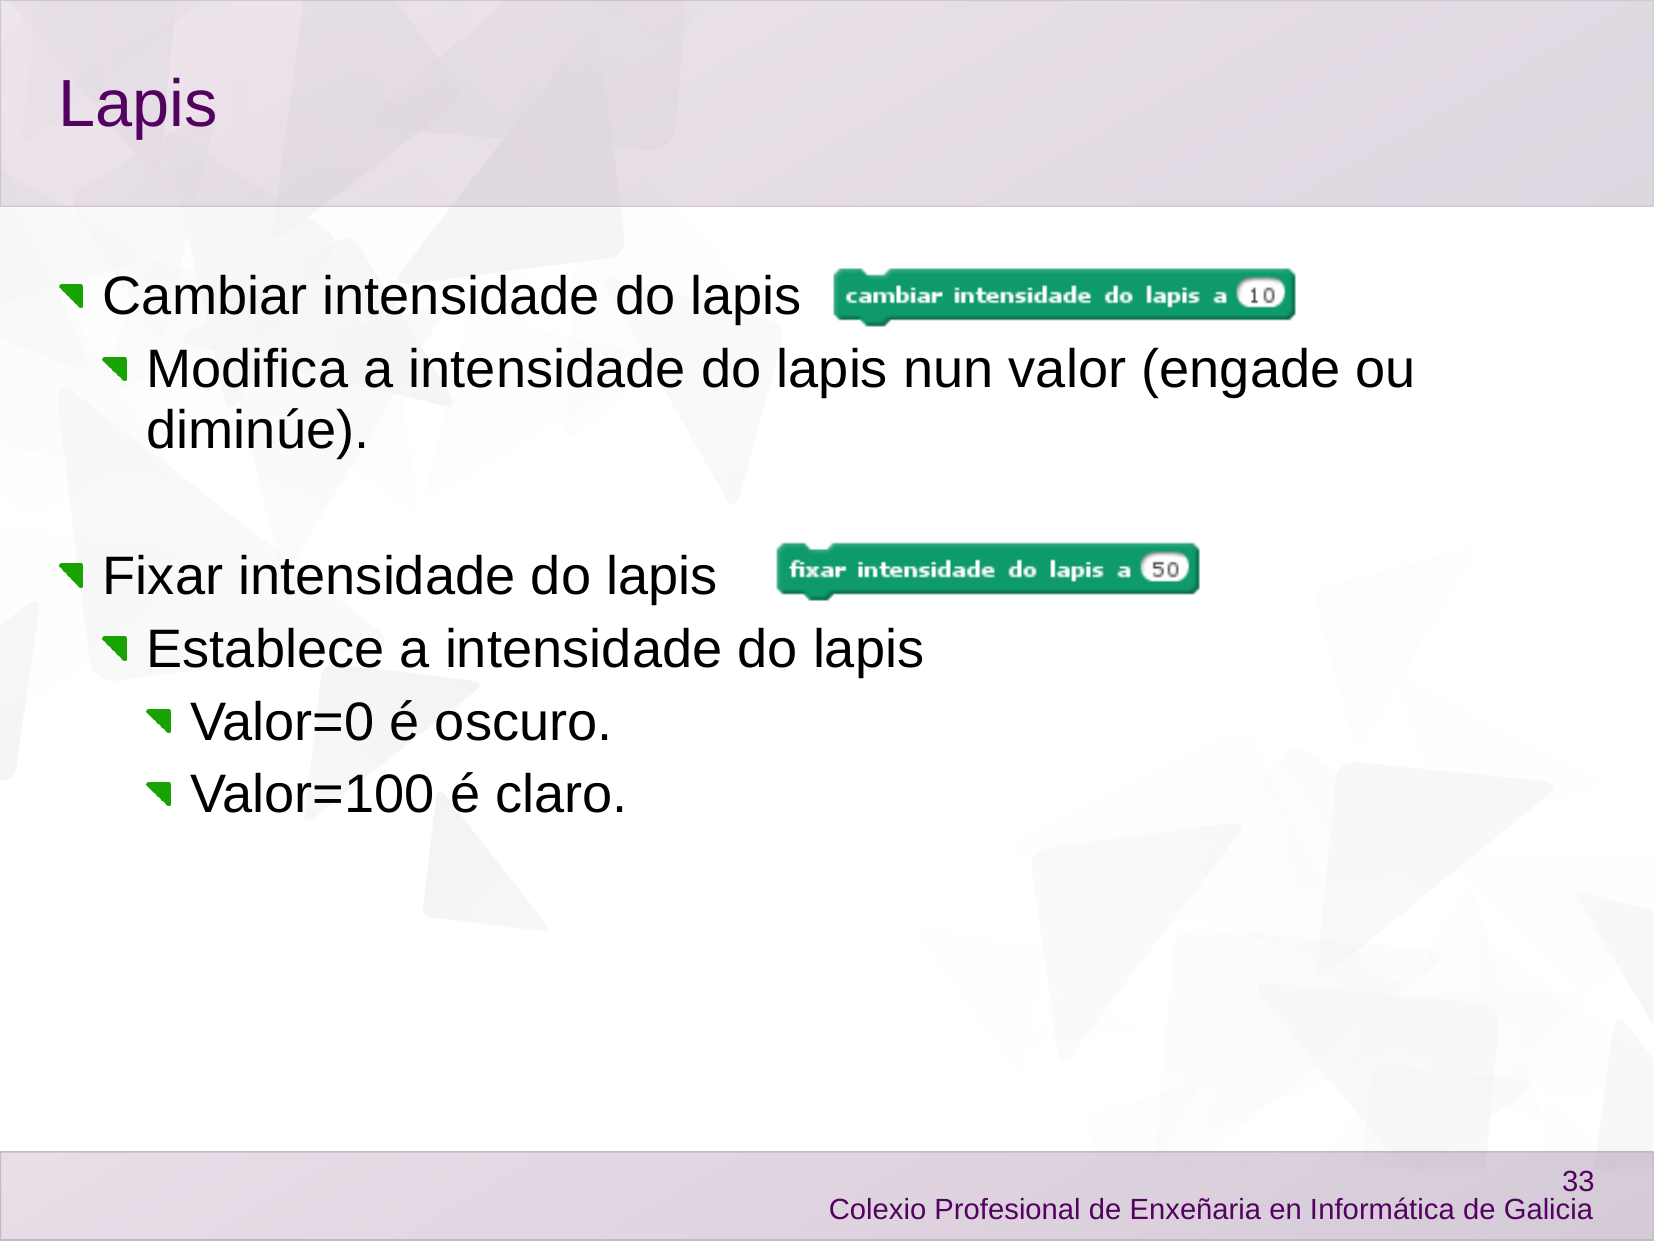

# Lapis
Cambiar intensidade do lapis
Modifica a intensidade do lapis nun valor (engade ou diminúe).
Fixar intensidade do lapis
Establece a intensidade do lapis
Valor=0 é oscuro.
Valor=100 é claro.
33
Colexio Profesional de Enxeñaria en Informática de Galicia